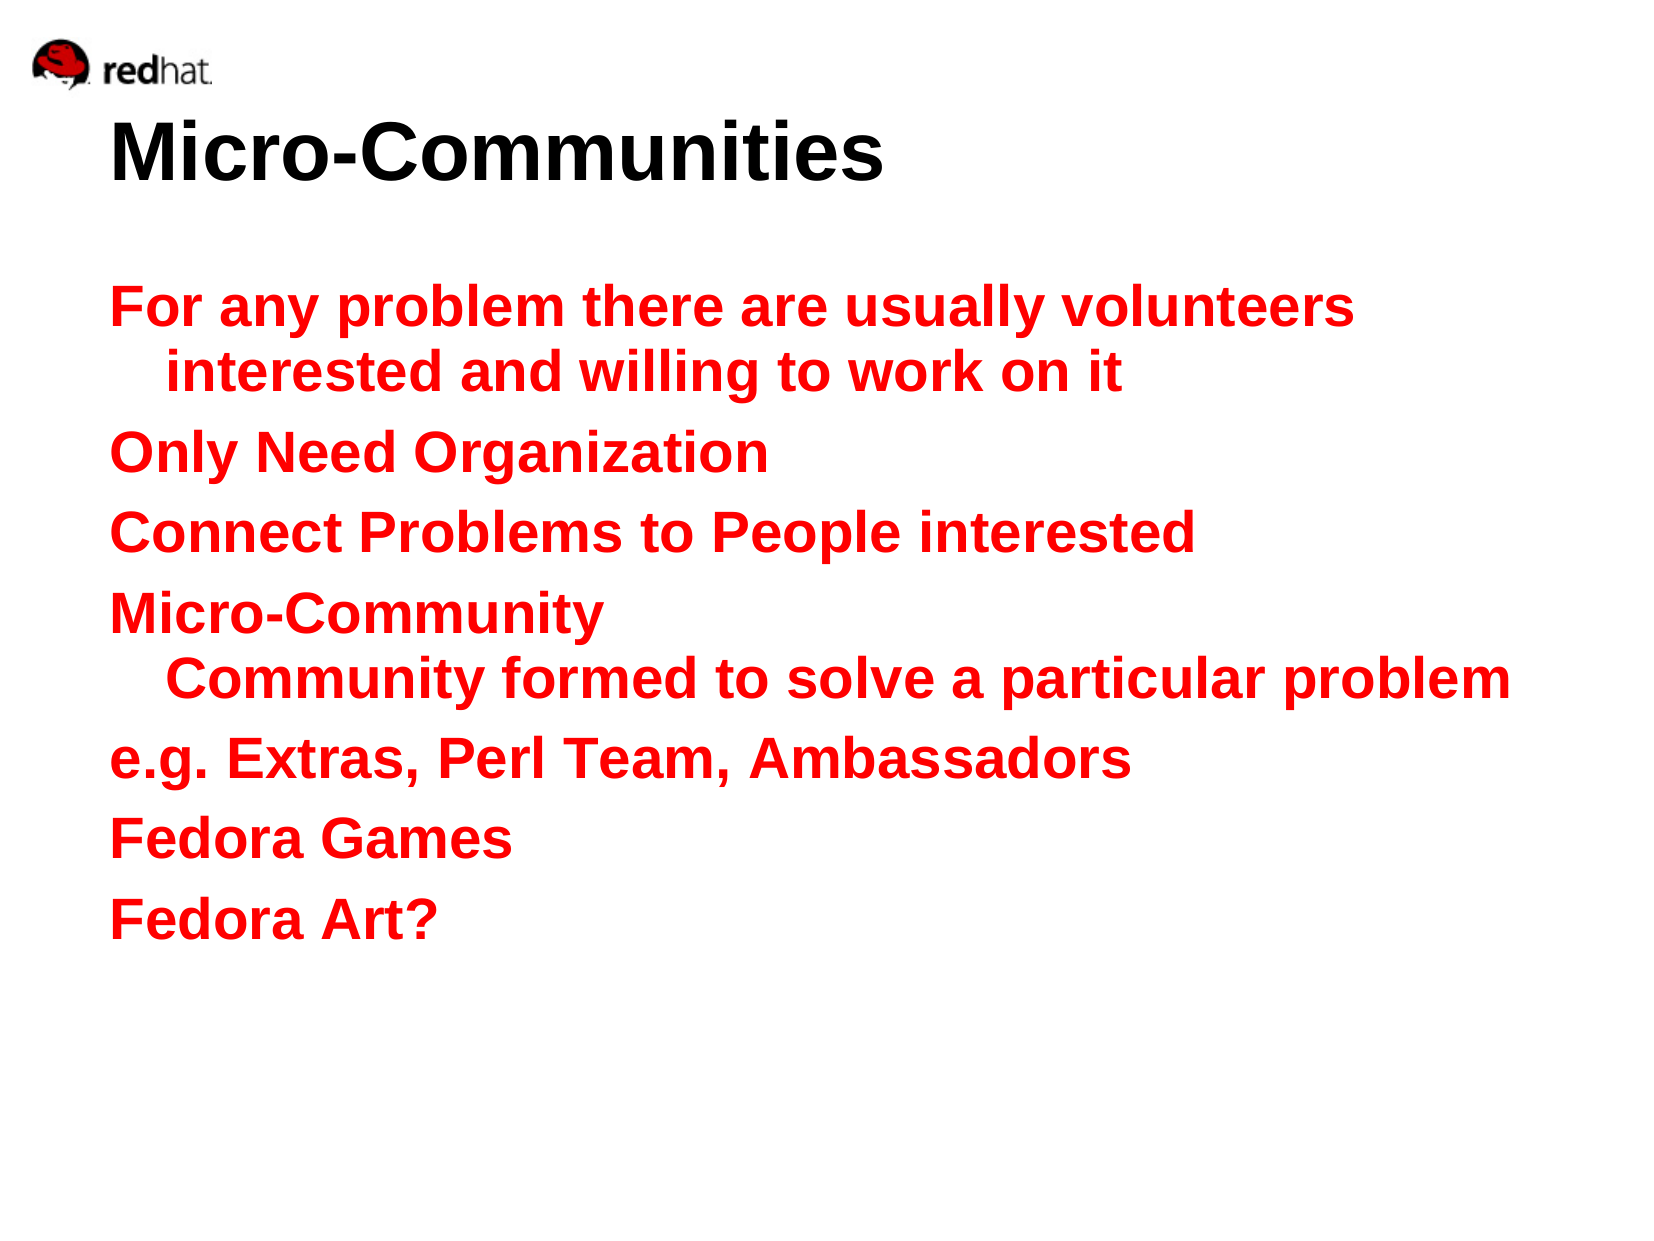

# Micro-Communities
For any problem there are usually volunteers interested and willing to work on it
Only Need Organization
Connect Problems to People interested
Micro-Community
Community formed to solve a particular problem
e.g. Extras, Perl Team, Ambassadors
Fedora Games
Fedora Art?